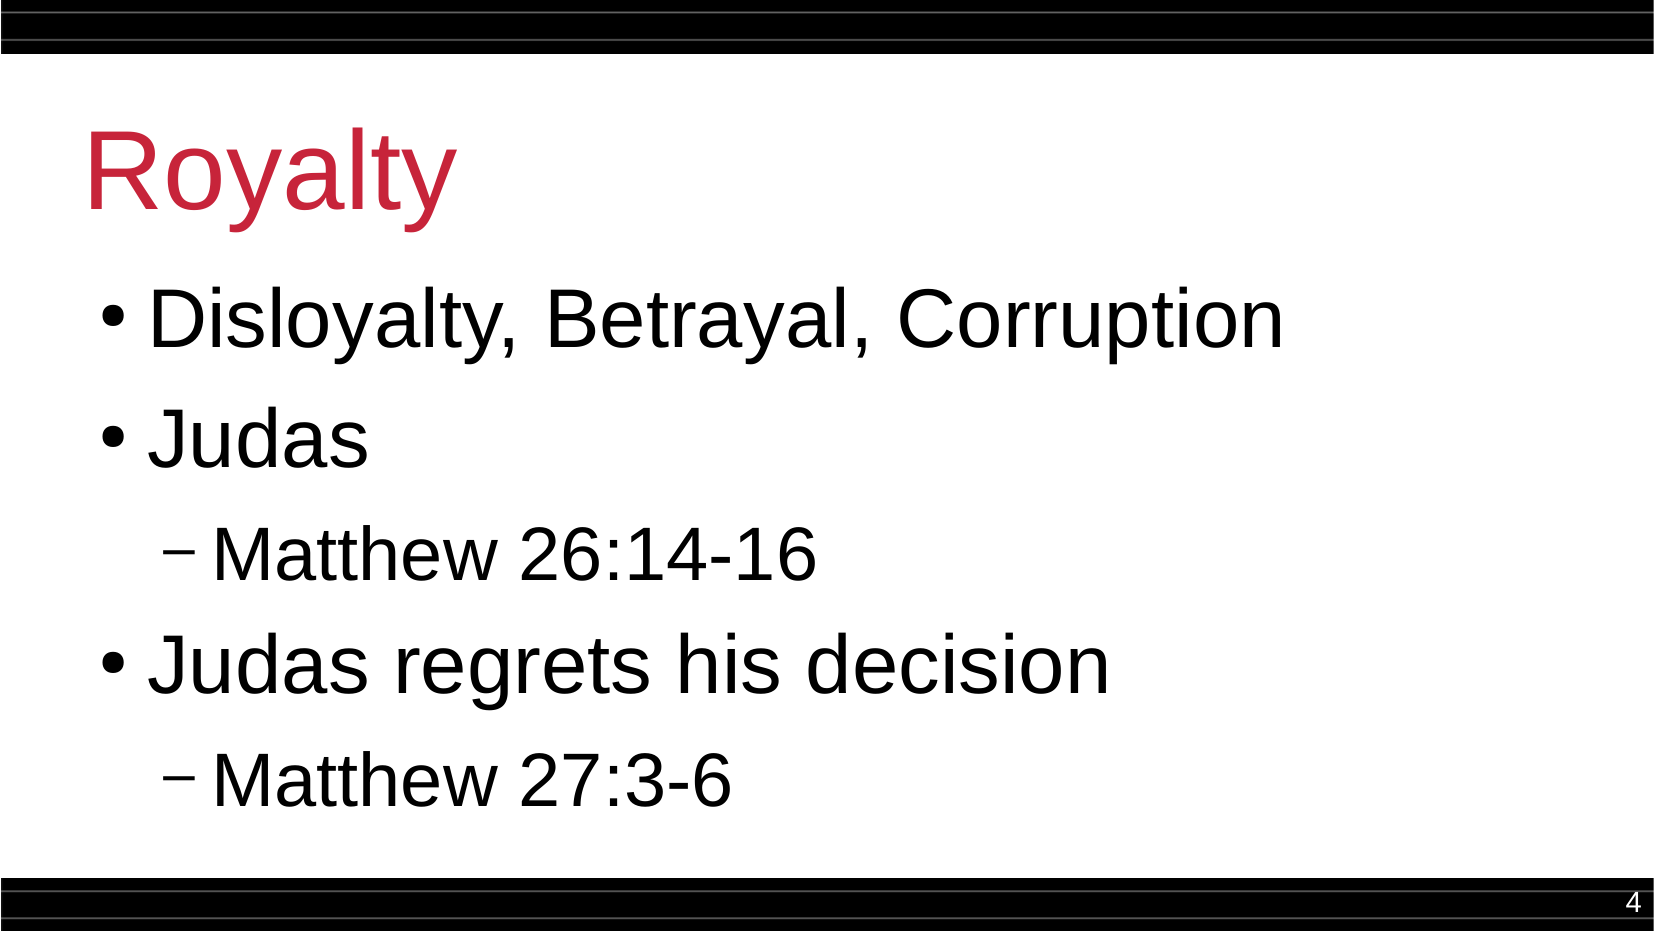

# Royalty
Disloyalty, Betrayal, Corruption
Judas
Matthew 26:14-16
Judas regrets his decision
Matthew 27:3-6